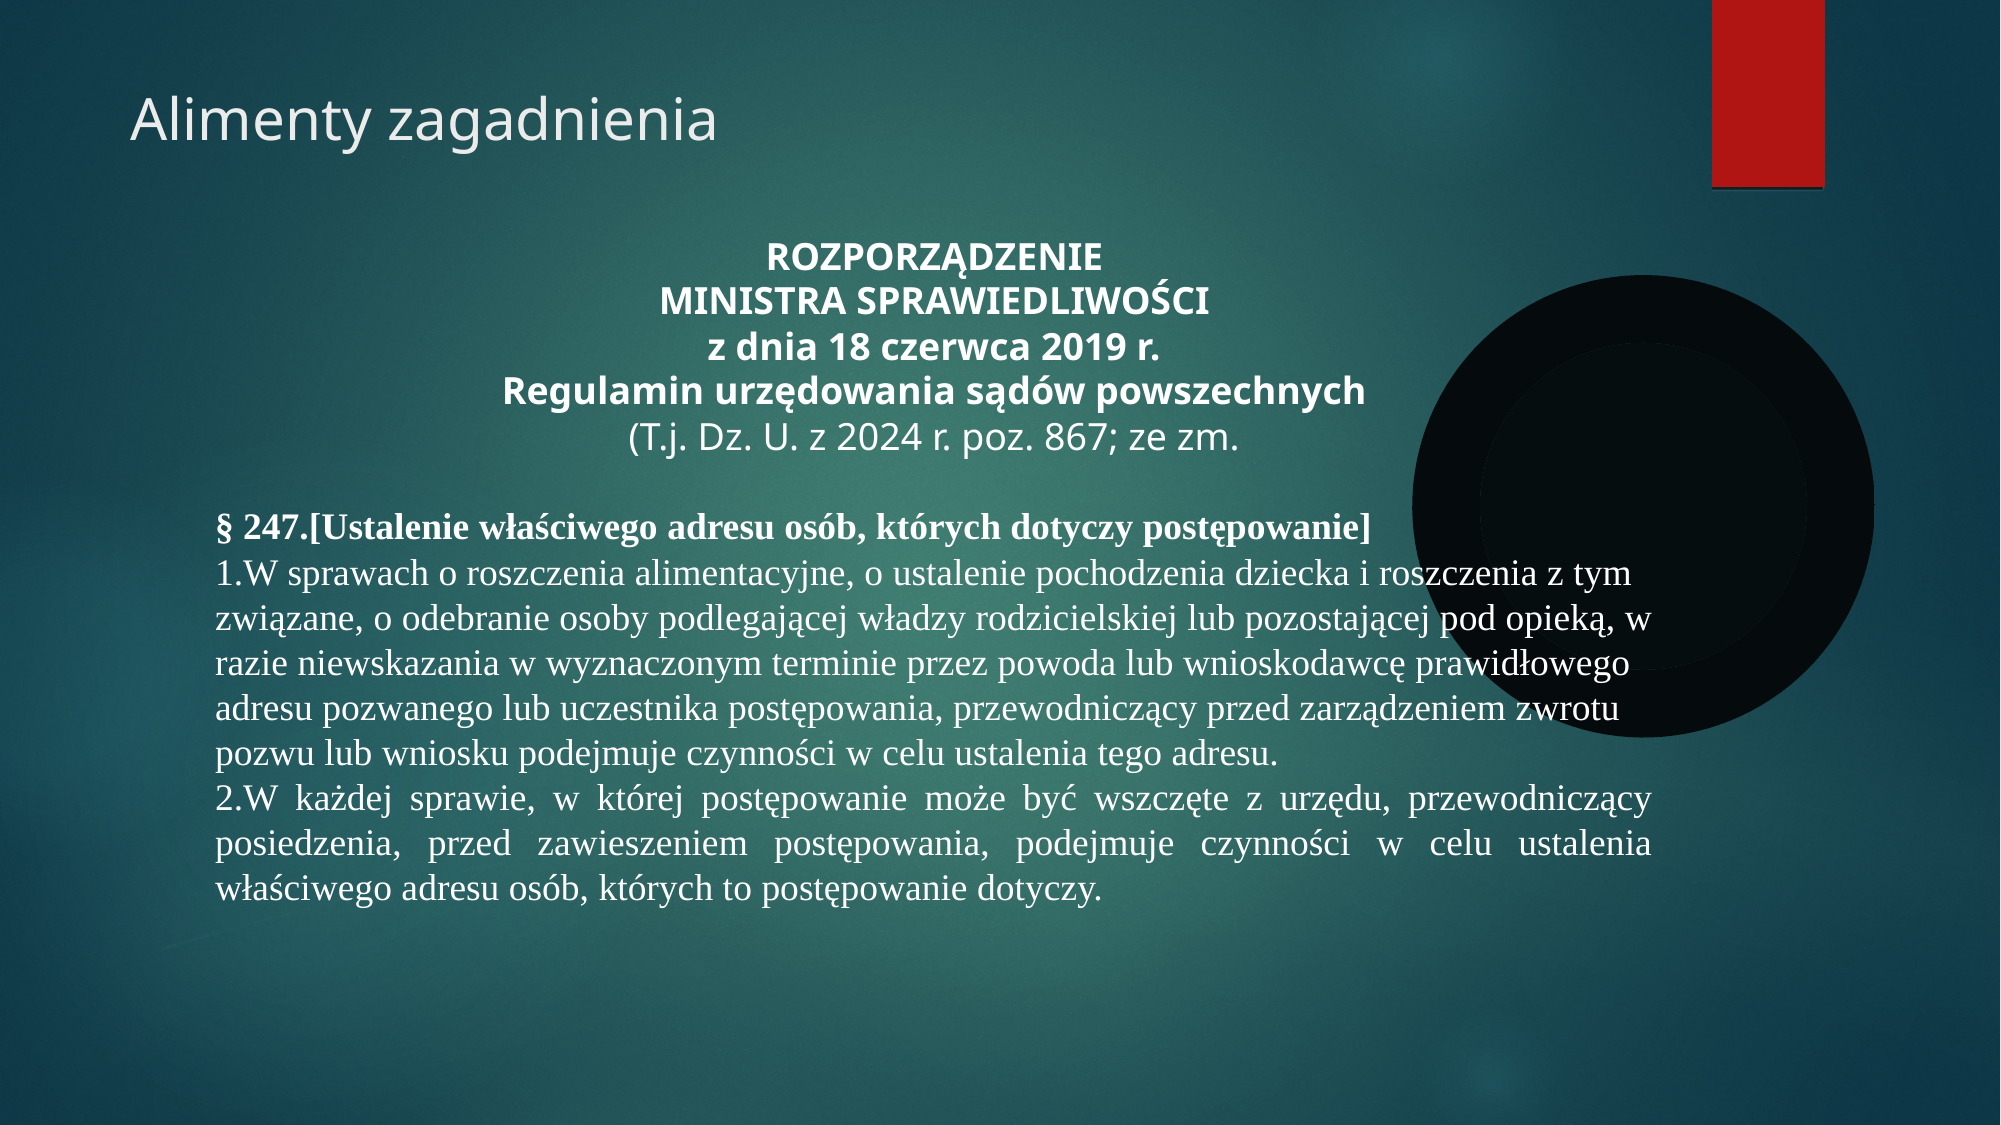

# Alimenty zagadnienia
ROZPORZĄDZENIE
MINISTRA SPRAWIEDLIWOŚCI
z dnia 18 czerwca 2019 r.
Regulamin urzędowania sądów powszechnych
(T.j. Dz. U. z 2024 r. poz. 867; ze zm.
§ 247.[Ustalenie właściwego adresu osób, których dotyczy postępowanie]
1.W sprawach o roszczenia alimentacyjne, o ustalenie pochodzenia dziecka i roszczenia z tym
związane, o odebranie osoby podlegającej władzy rodzicielskiej lub pozostającej pod opieką, w
razie niewskazania w wyznaczonym terminie przez powoda lub wnioskodawcę prawidłowego
adresu pozwanego lub uczestnika postępowania, przewodniczący przed zarządzeniem zwrotu
pozwu lub wniosku podejmuje czynności w celu ustalenia tego adresu.
2.W każdej sprawie, w której postępowanie może być wszczęte z urzędu, przewodniczący posiedzenia, przed zawieszeniem postępowania, podejmuje czynności w celu ustalenia właściwego adresu osób, których to postępowanie dotyczy.